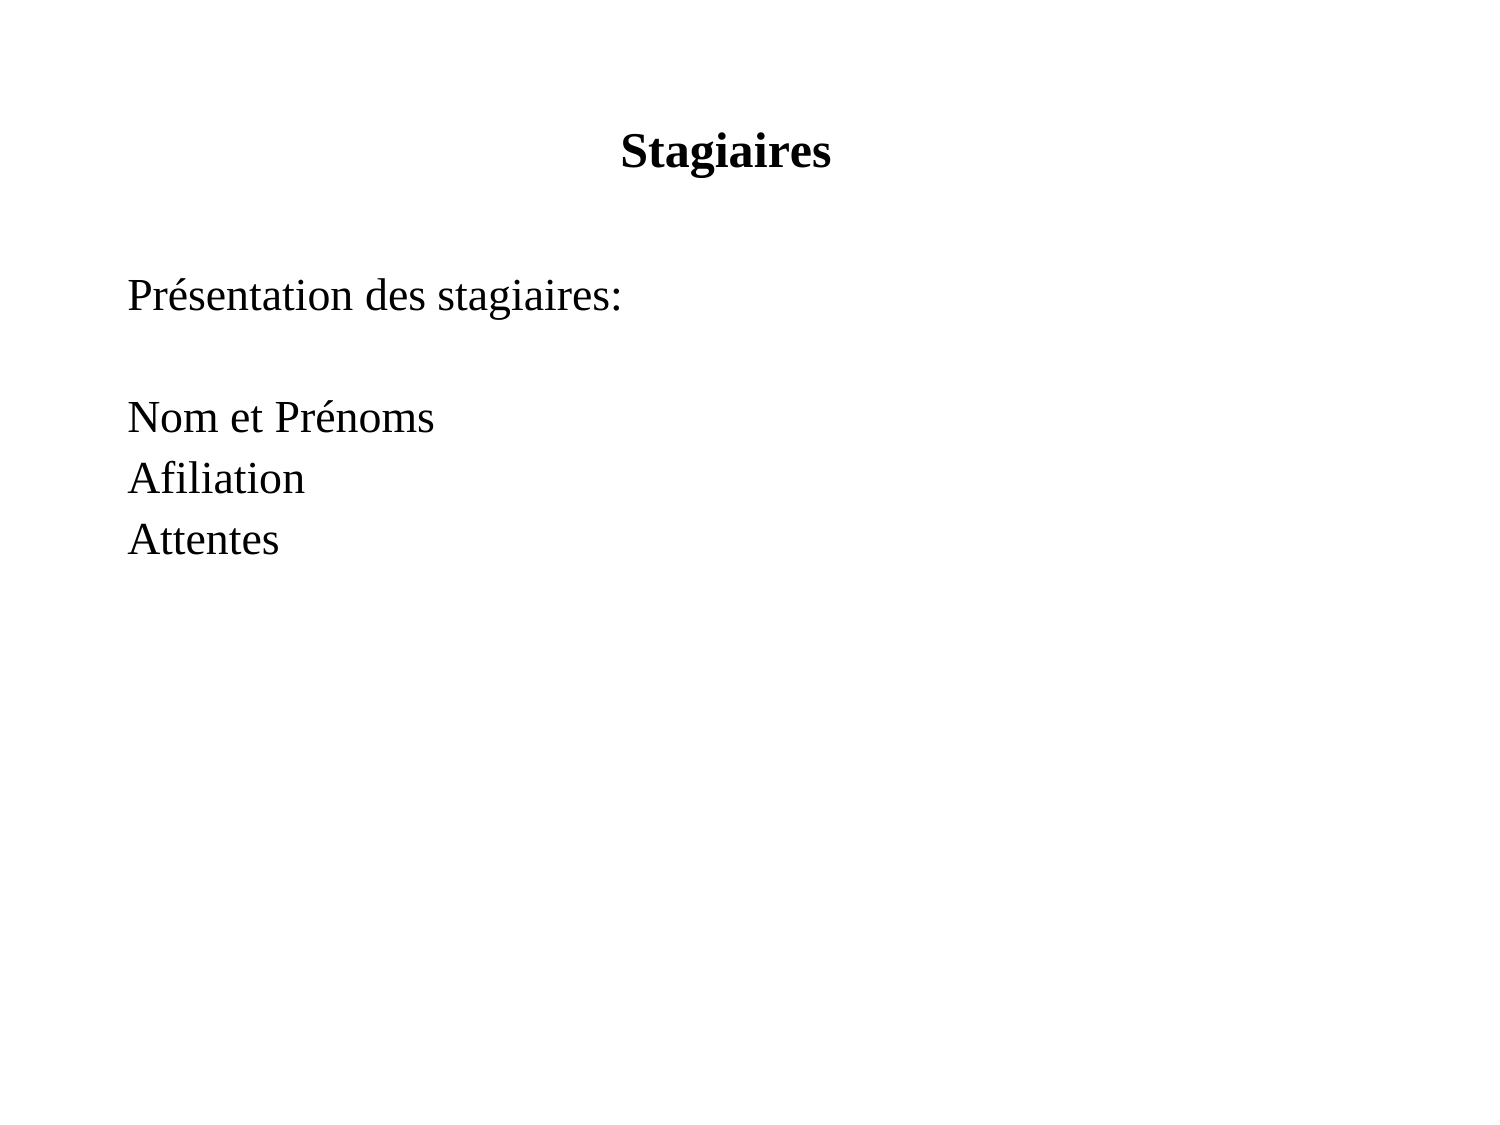

# Stagiaires
Présentation des stagiaires:
Nom et Prénoms
Afiliation
Attentes